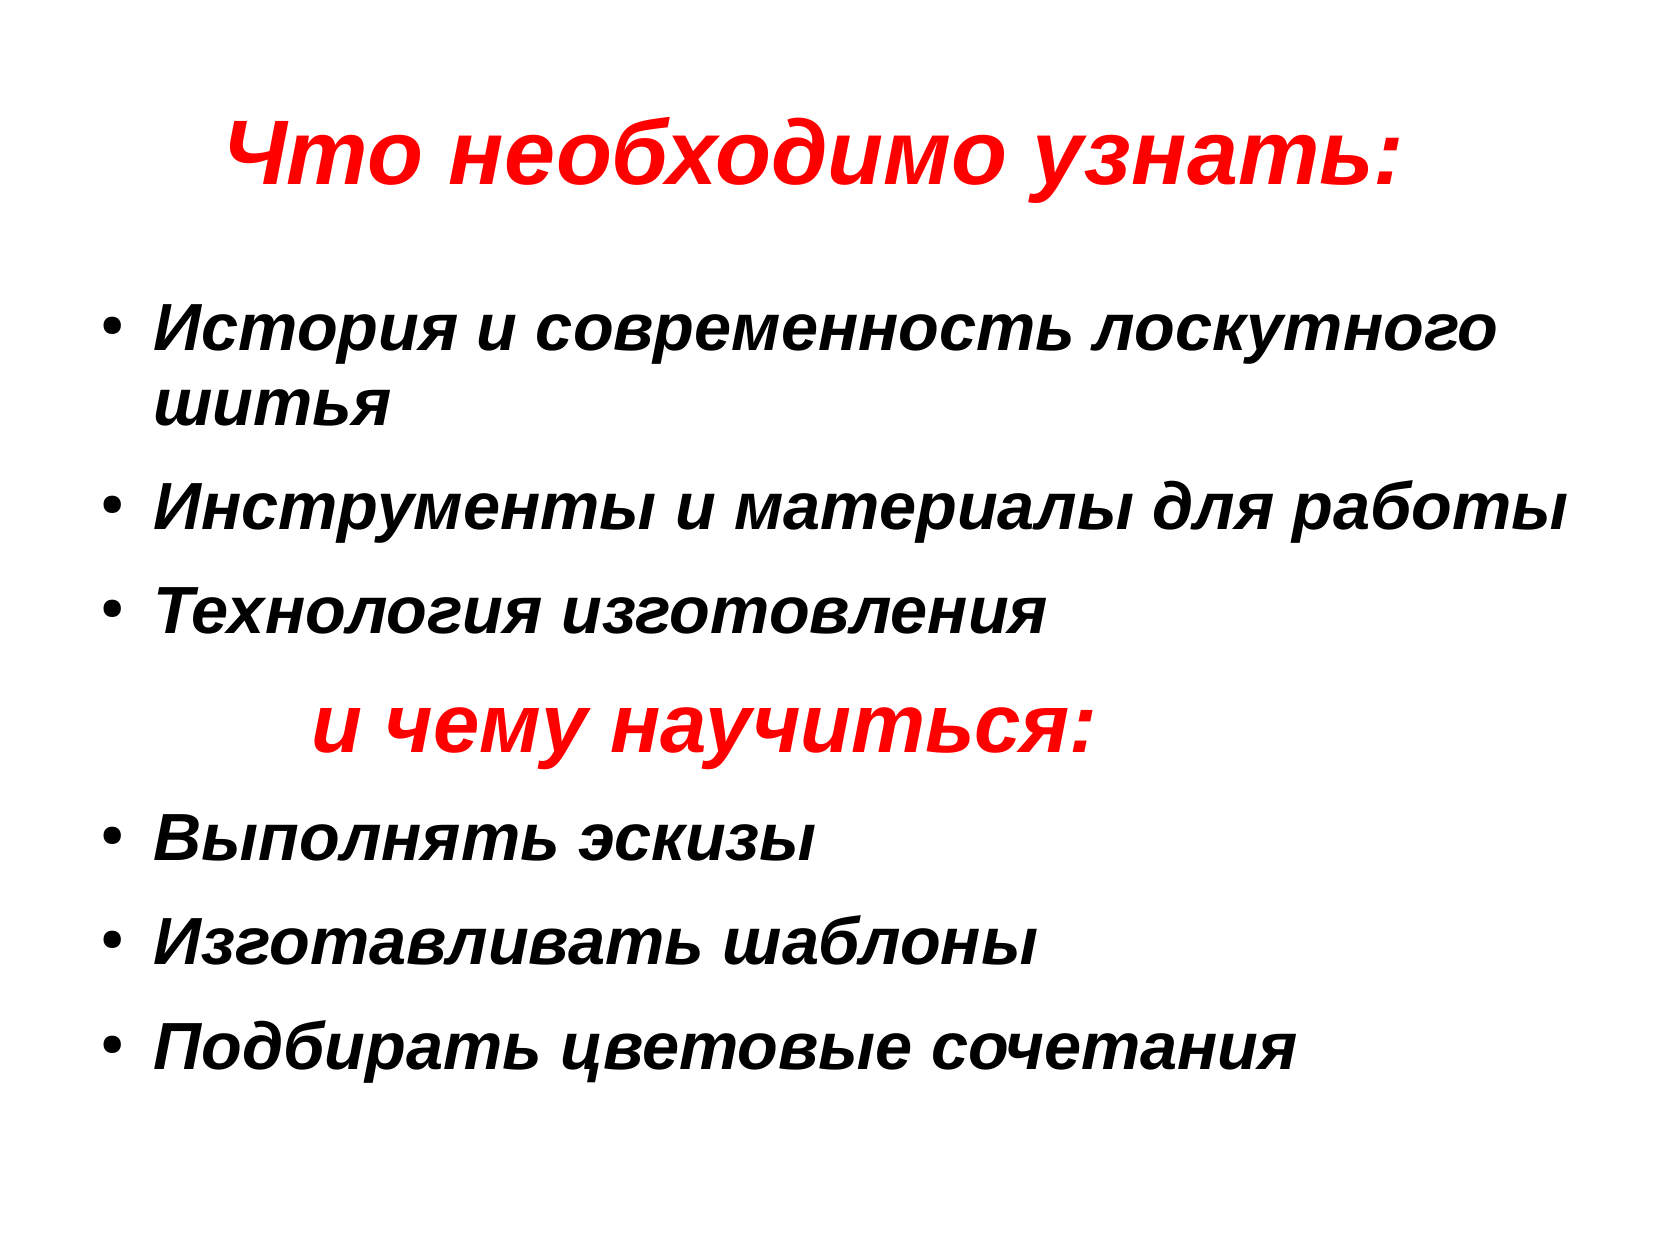

# Что необходимо узнать:
История и современность лоскутного шитья
Инструменты и материалы для работы
Технология изготовления
 и чему научиться:
Выполнять эскизы
Изготавливать шаблоны
Подбирать цветовые сочетания